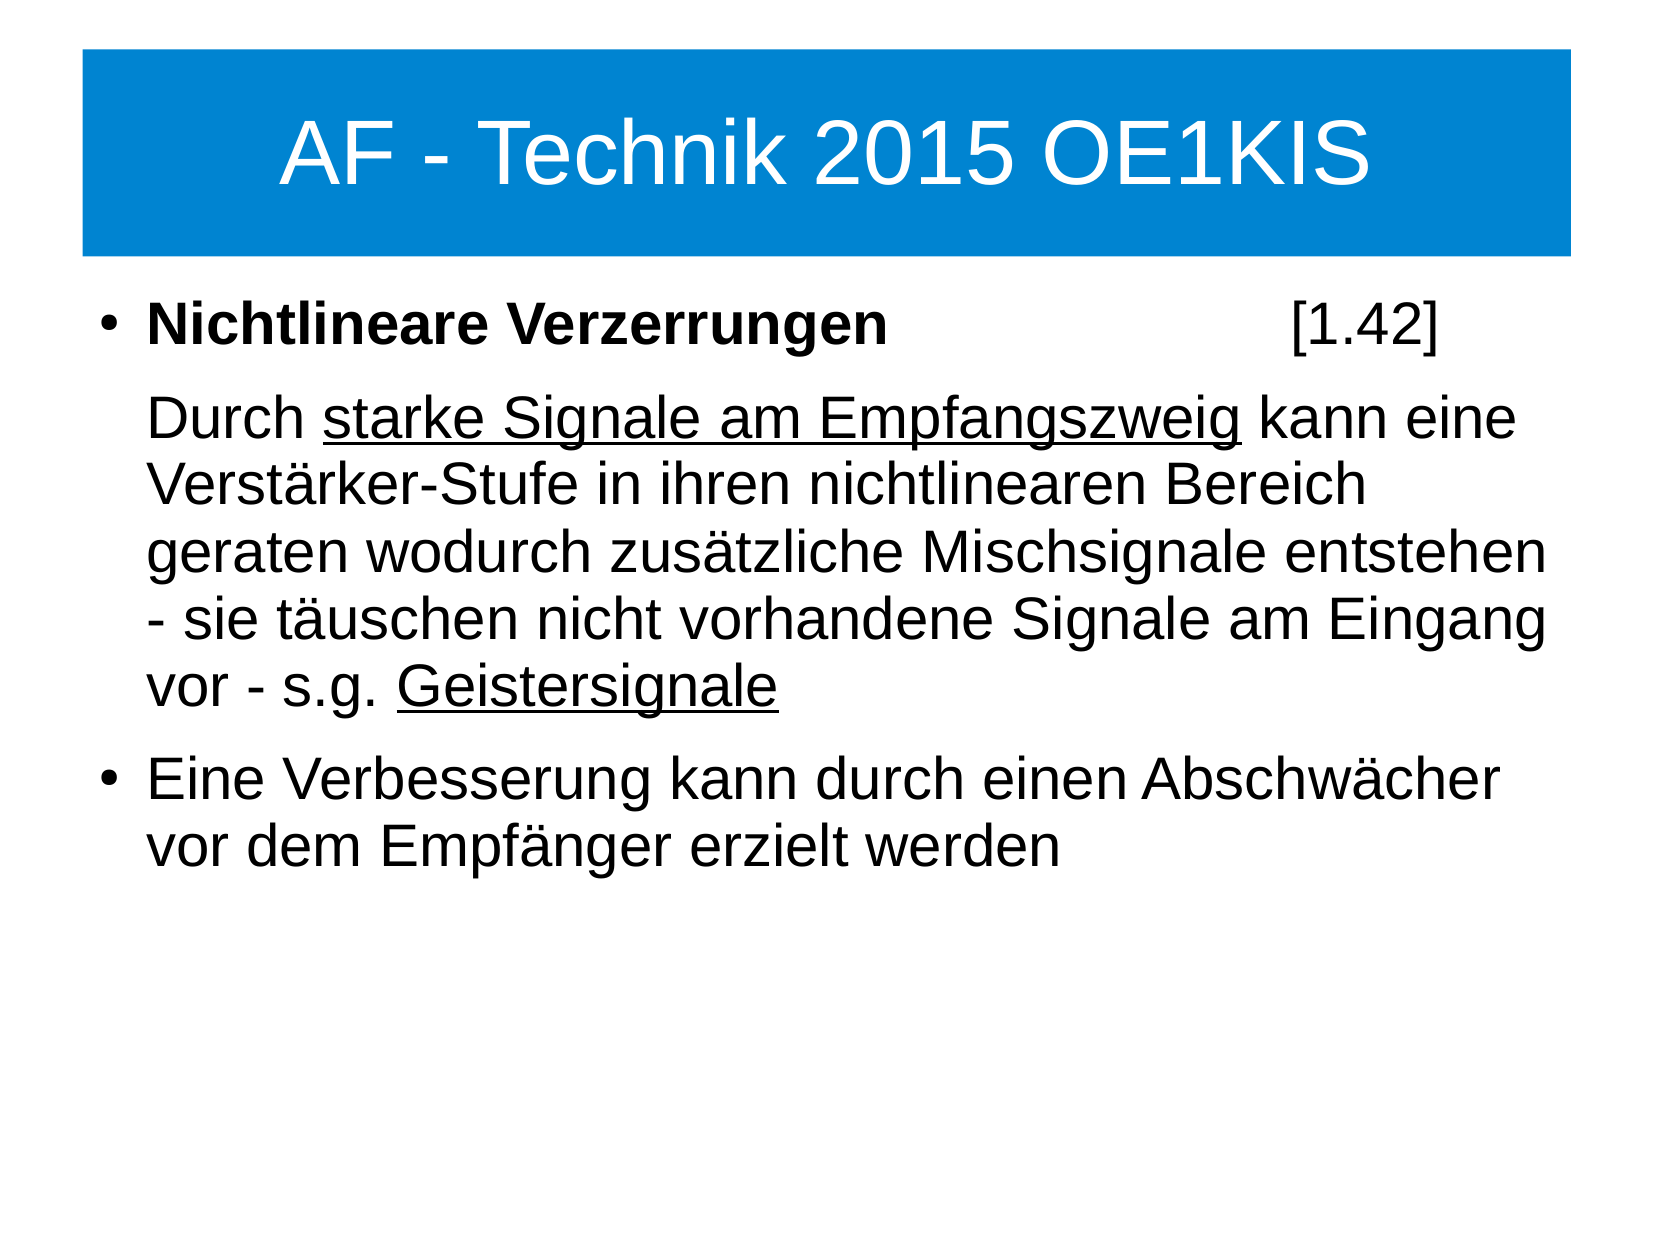

# AF - Technik 2015 OE1KIS
Nichtlineare Verzerrungen [1.42]
Durch starke Signale am Empfangszweig kann eine Verstärker-Stufe in ihren nichtlinearen Bereich geraten wodurch zusätzliche Mischsignale entstehen - sie täuschen nicht vorhandene Signale am Eingang vor - s.g. Geistersignale
Eine Verbesserung kann durch einen Abschwächer vor dem Empfänger erzielt werden